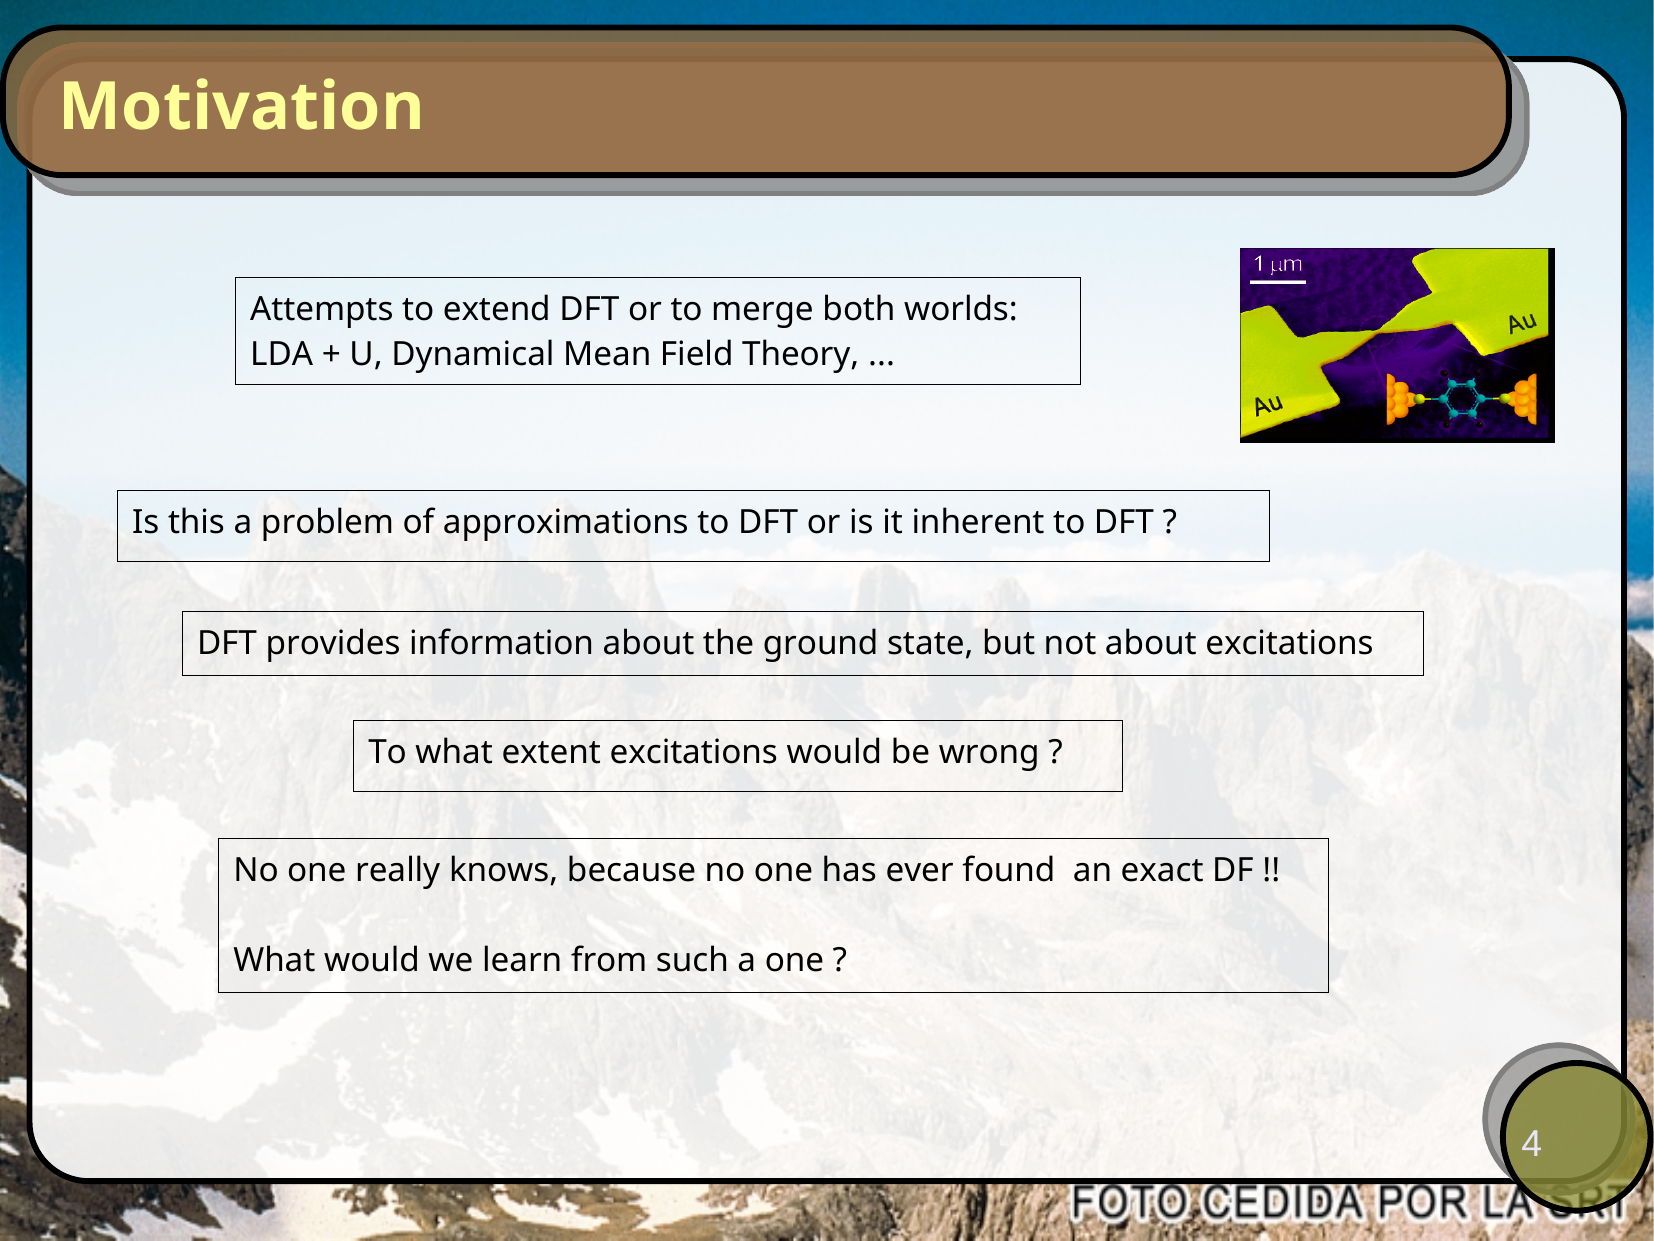

# Motivation
Attempts to extend DFT or to merge both worlds: LDA + U, Dynamical Mean Field Theory, ...
Is this a problem of approximations to DFT or is it inherent to DFT ?
DFT provides information about the ground state, but not about excitations
To what extent excitations would be wrong ?
No one really knows, because no one has ever found an exact DF !!
What would we learn from such a one ?
4